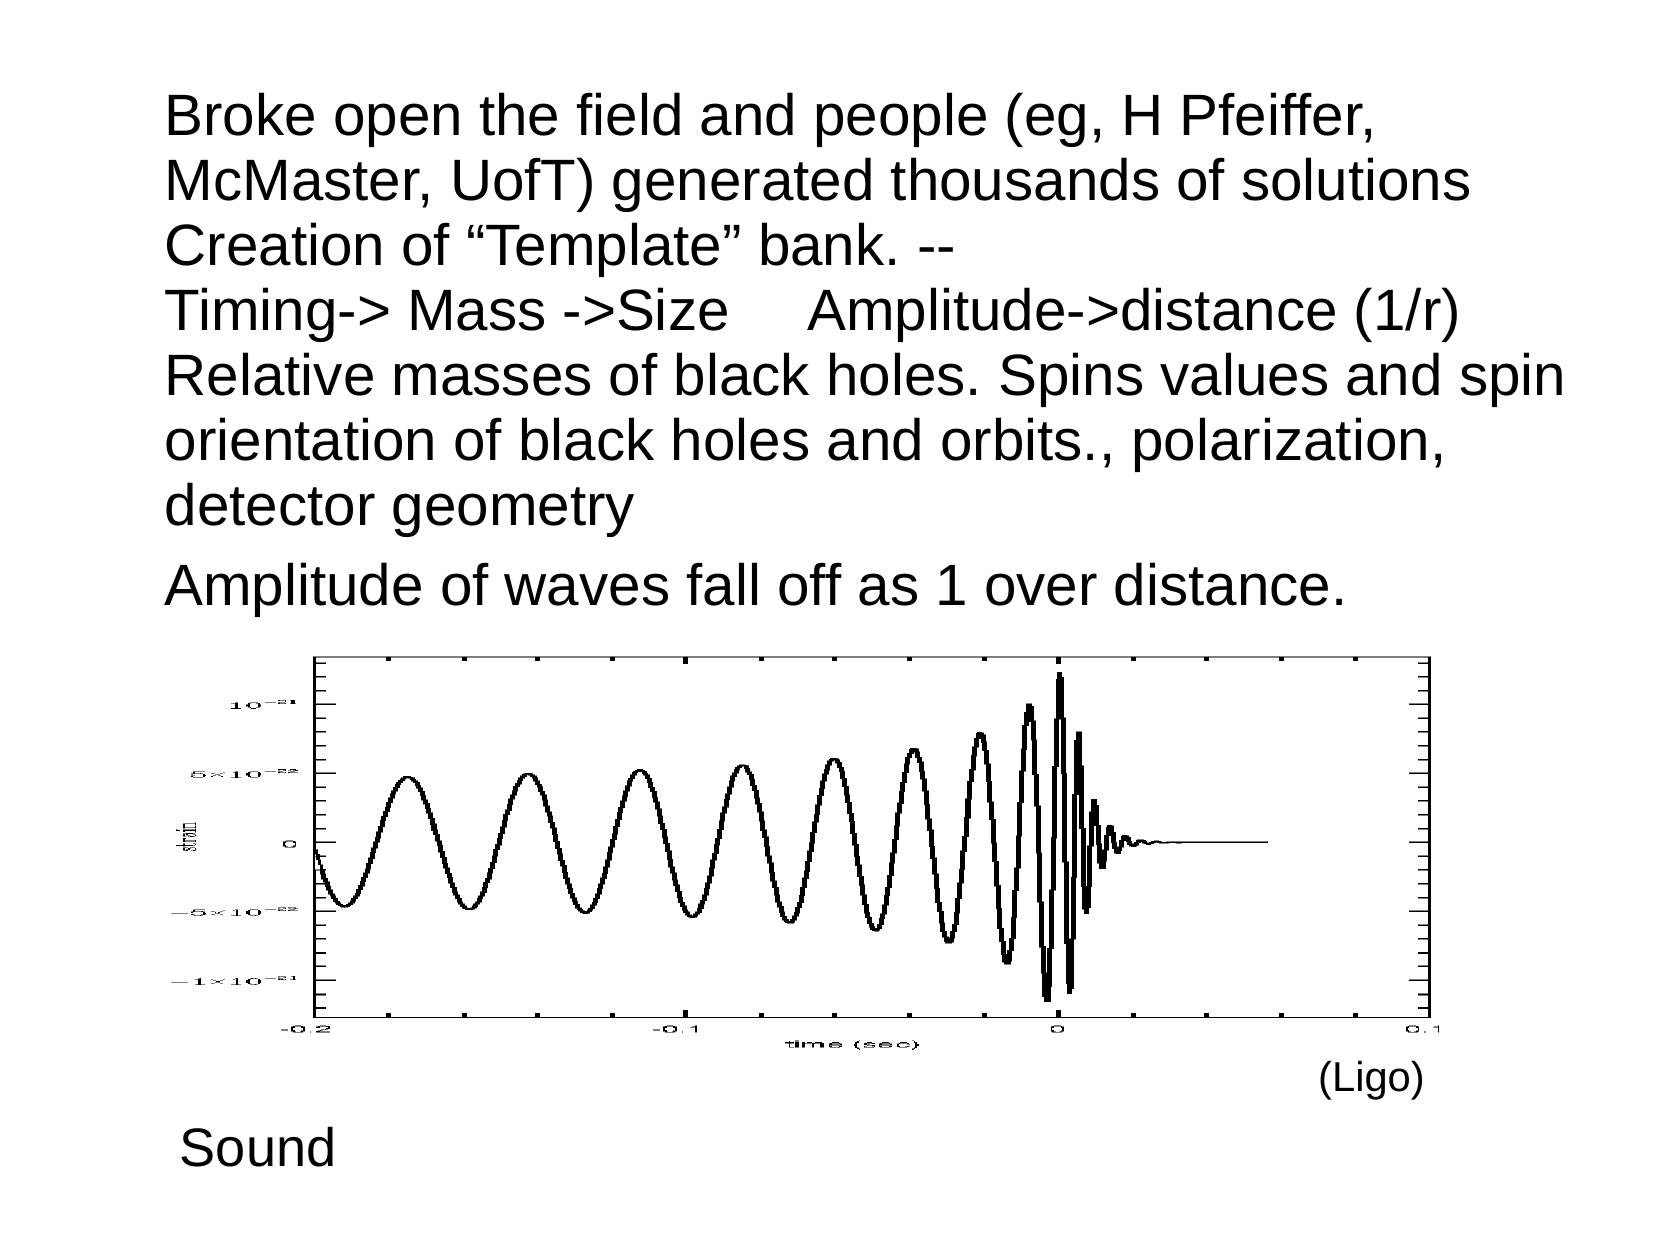

Broke open the field and people (eg, H Pfeiffer,
McMaster, UofT) generated thousands of solutions
Creation of “Template” bank. --
Timing-> Mass ->Size Amplitude->distance (1/r)
Relative masses of black holes. Spins values and spin
orientation of black holes and orbits., polarization,
detector geometry
Amplitude of waves fall off as 1 over distance.
(Ligo)
Sound